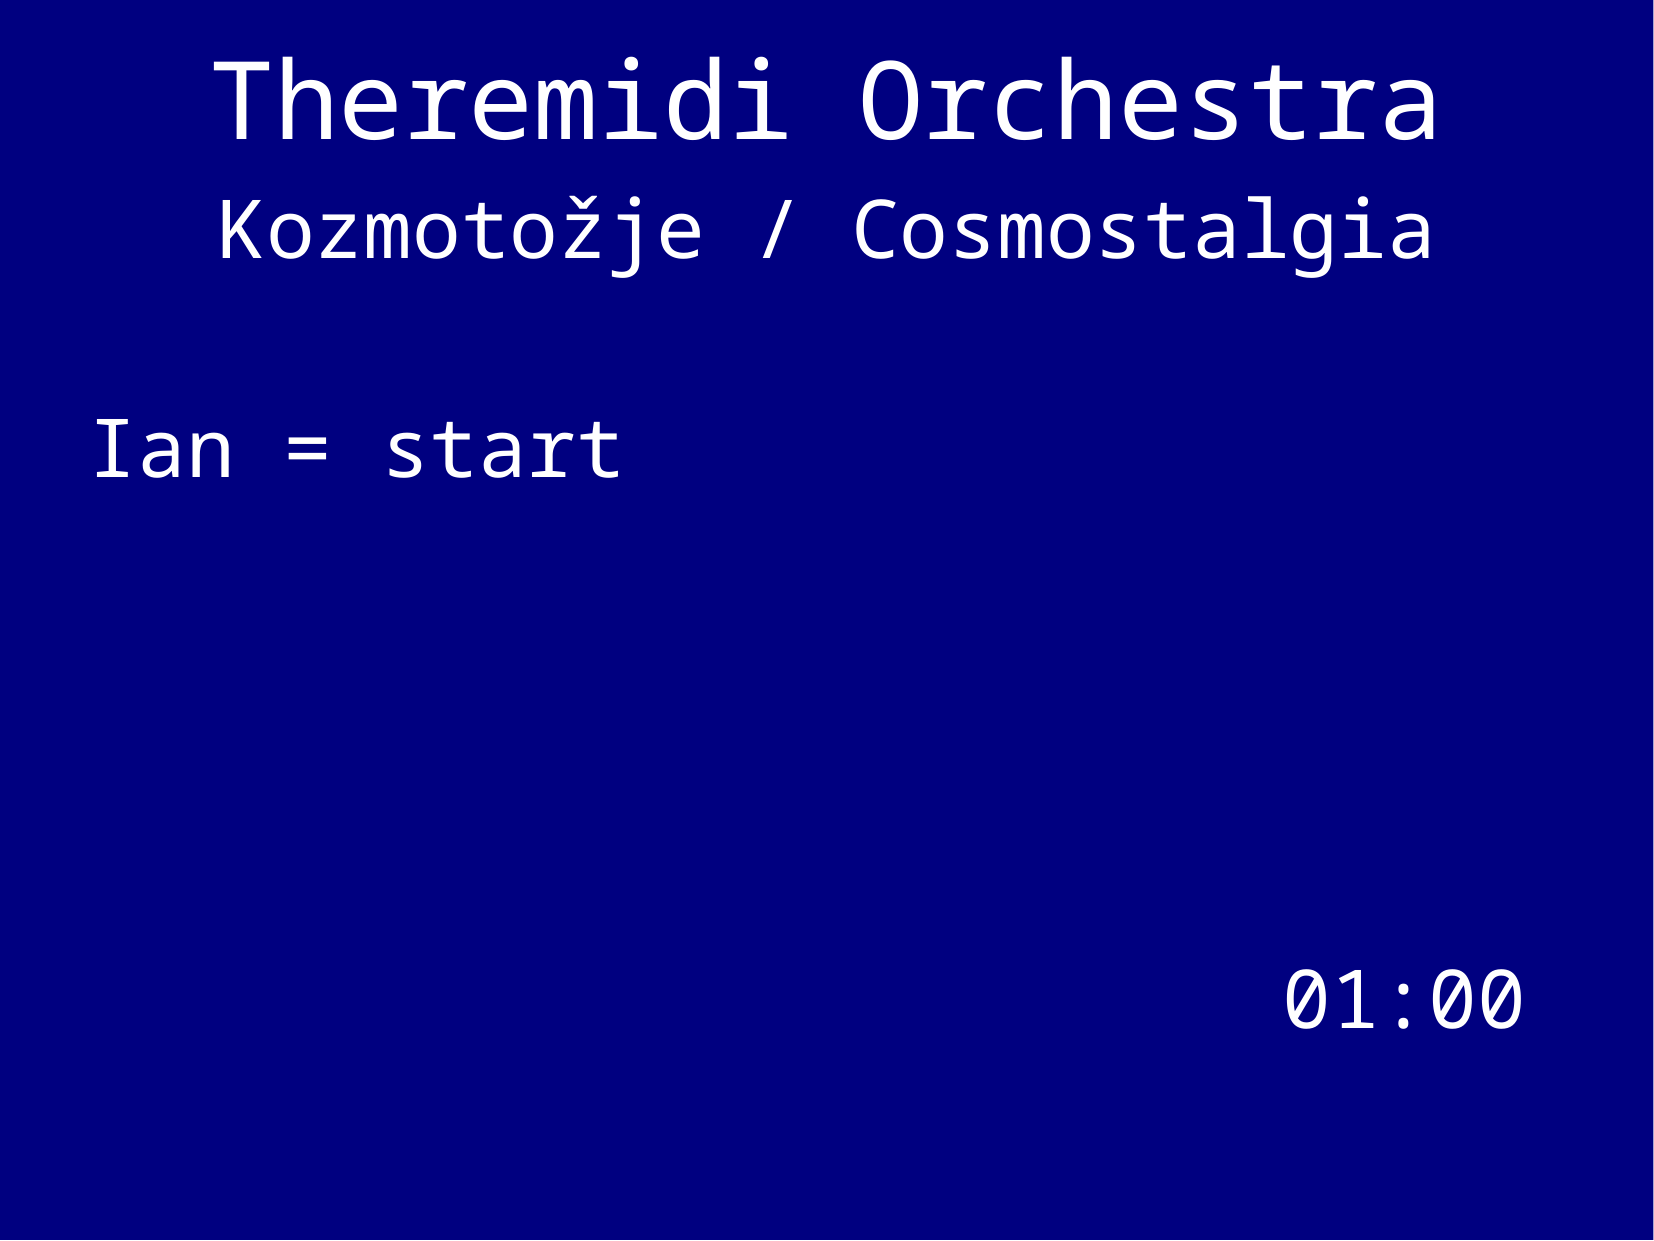

# Theremidi Orchestra Kozmotožje / Cosmostalgia
Ian = start
01:00